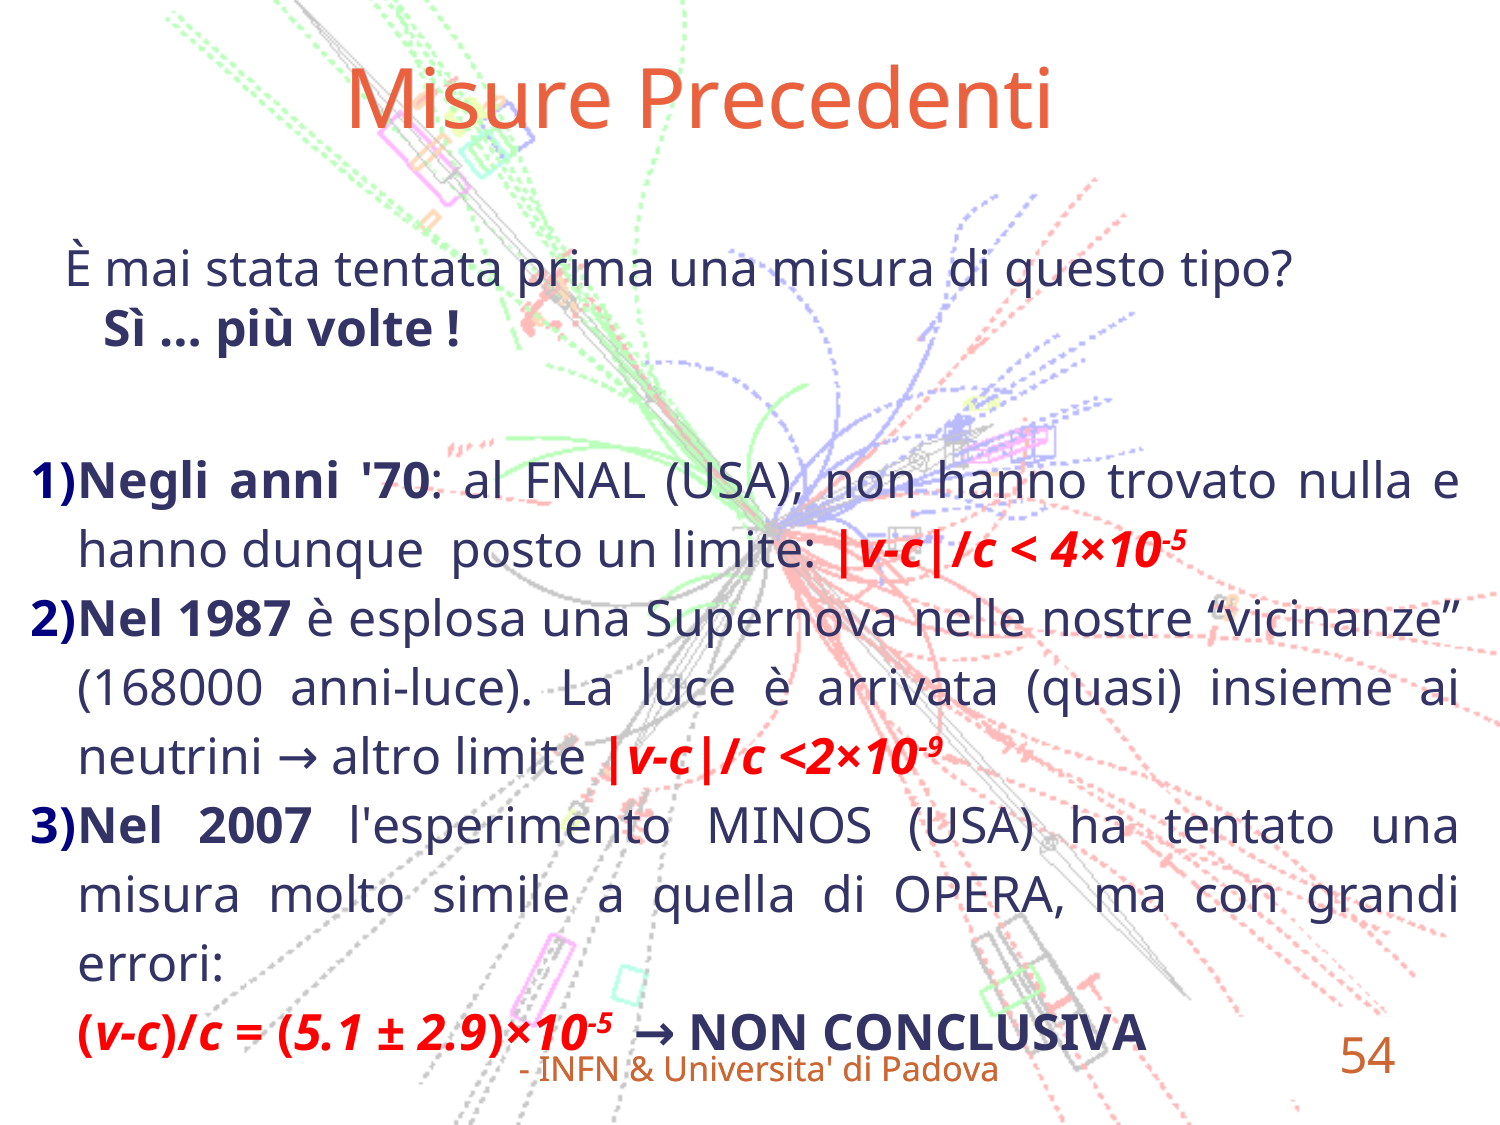

Misure Precedenti
È mai stata tentata prima una misura di questo tipo?
Sì … più volte !
Negli anni '70: al FNAL (USA), non hanno trovato nulla e hanno dunque posto un limite: |v-c|/c < 4×10-5
Nel 1987 è esplosa una Supernova nelle nostre “vicinanze” (168000 anni-luce). La luce è arrivata (quasi) insieme ai neutrini → altro limite |v-c|/c <2×10-9
Nel 2007 l'esperimento MINOS (USA) ha tentato una misura molto simile a quella di OPERA, ma con grandi errori:
(v-c)/c = (5.1 ± 2.9)×10-5 → NON CONCLUSIVA
54